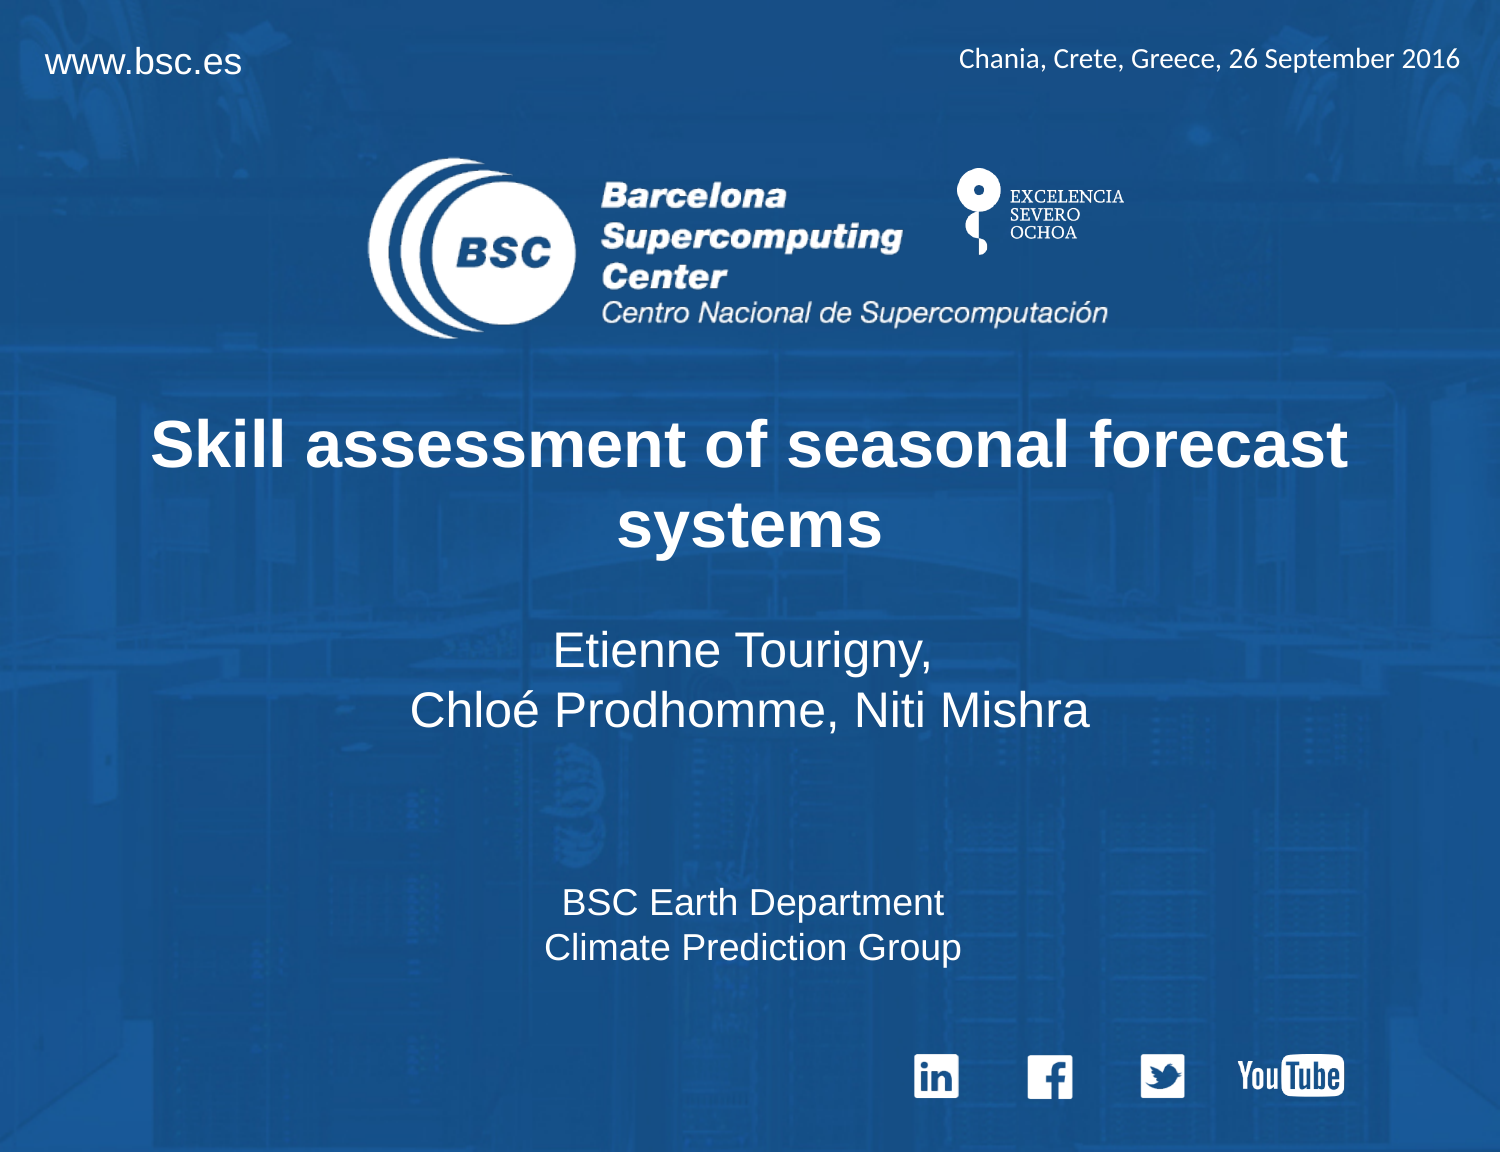

Chania, Crete, Greece, 26 September 2016
Skill assessment of seasonal forecast systems
Etienne Tourigny,
Chloé Prodhomme, Niti Mishra
BSC Earth Department
Climate Prediction Group